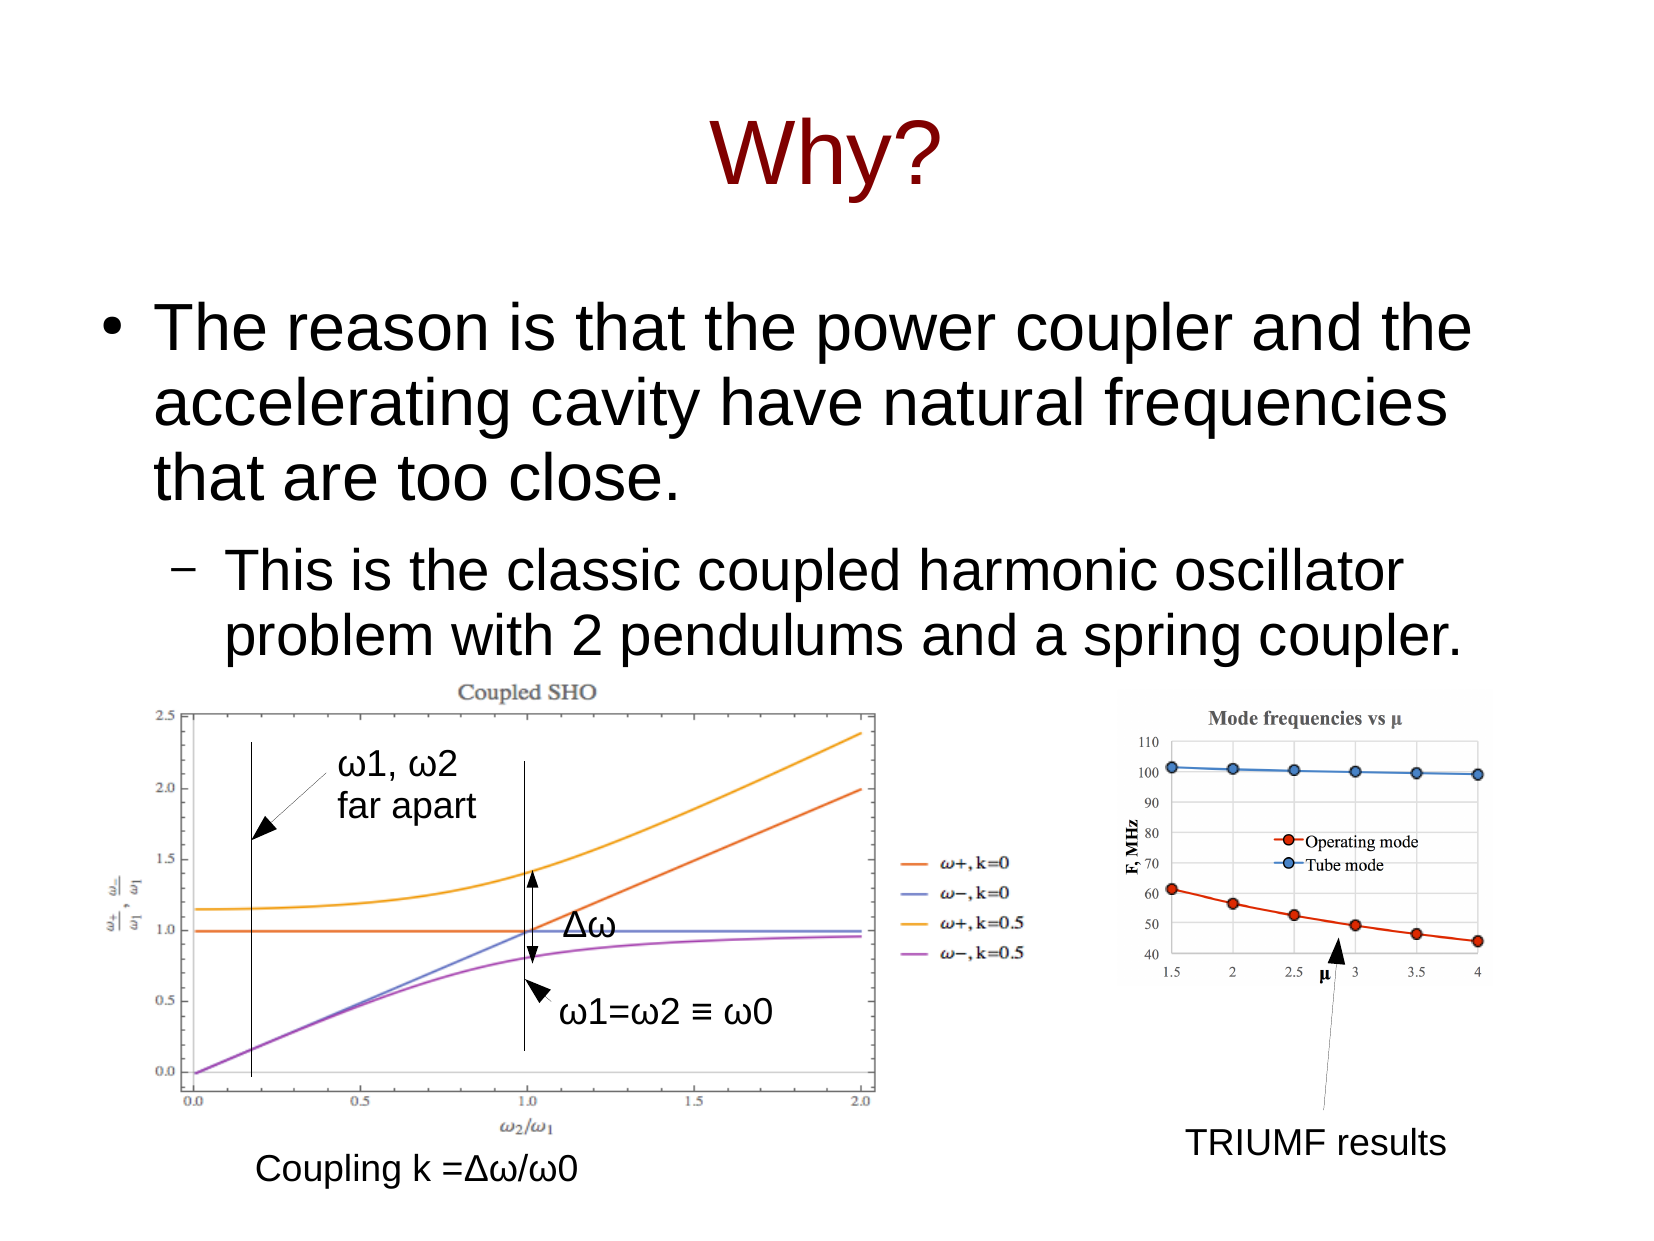

# Why?
The reason is that the power coupler and the accelerating cavity have natural frequencies that are too close.
This is the classic coupled harmonic oscillator problem with 2 pendulums and a spring coupler.
ω1, ω2 far apart
Δω
ω1=ω2 ≡ ω0
TRIUMF results
Coupling k =Δω/ω0